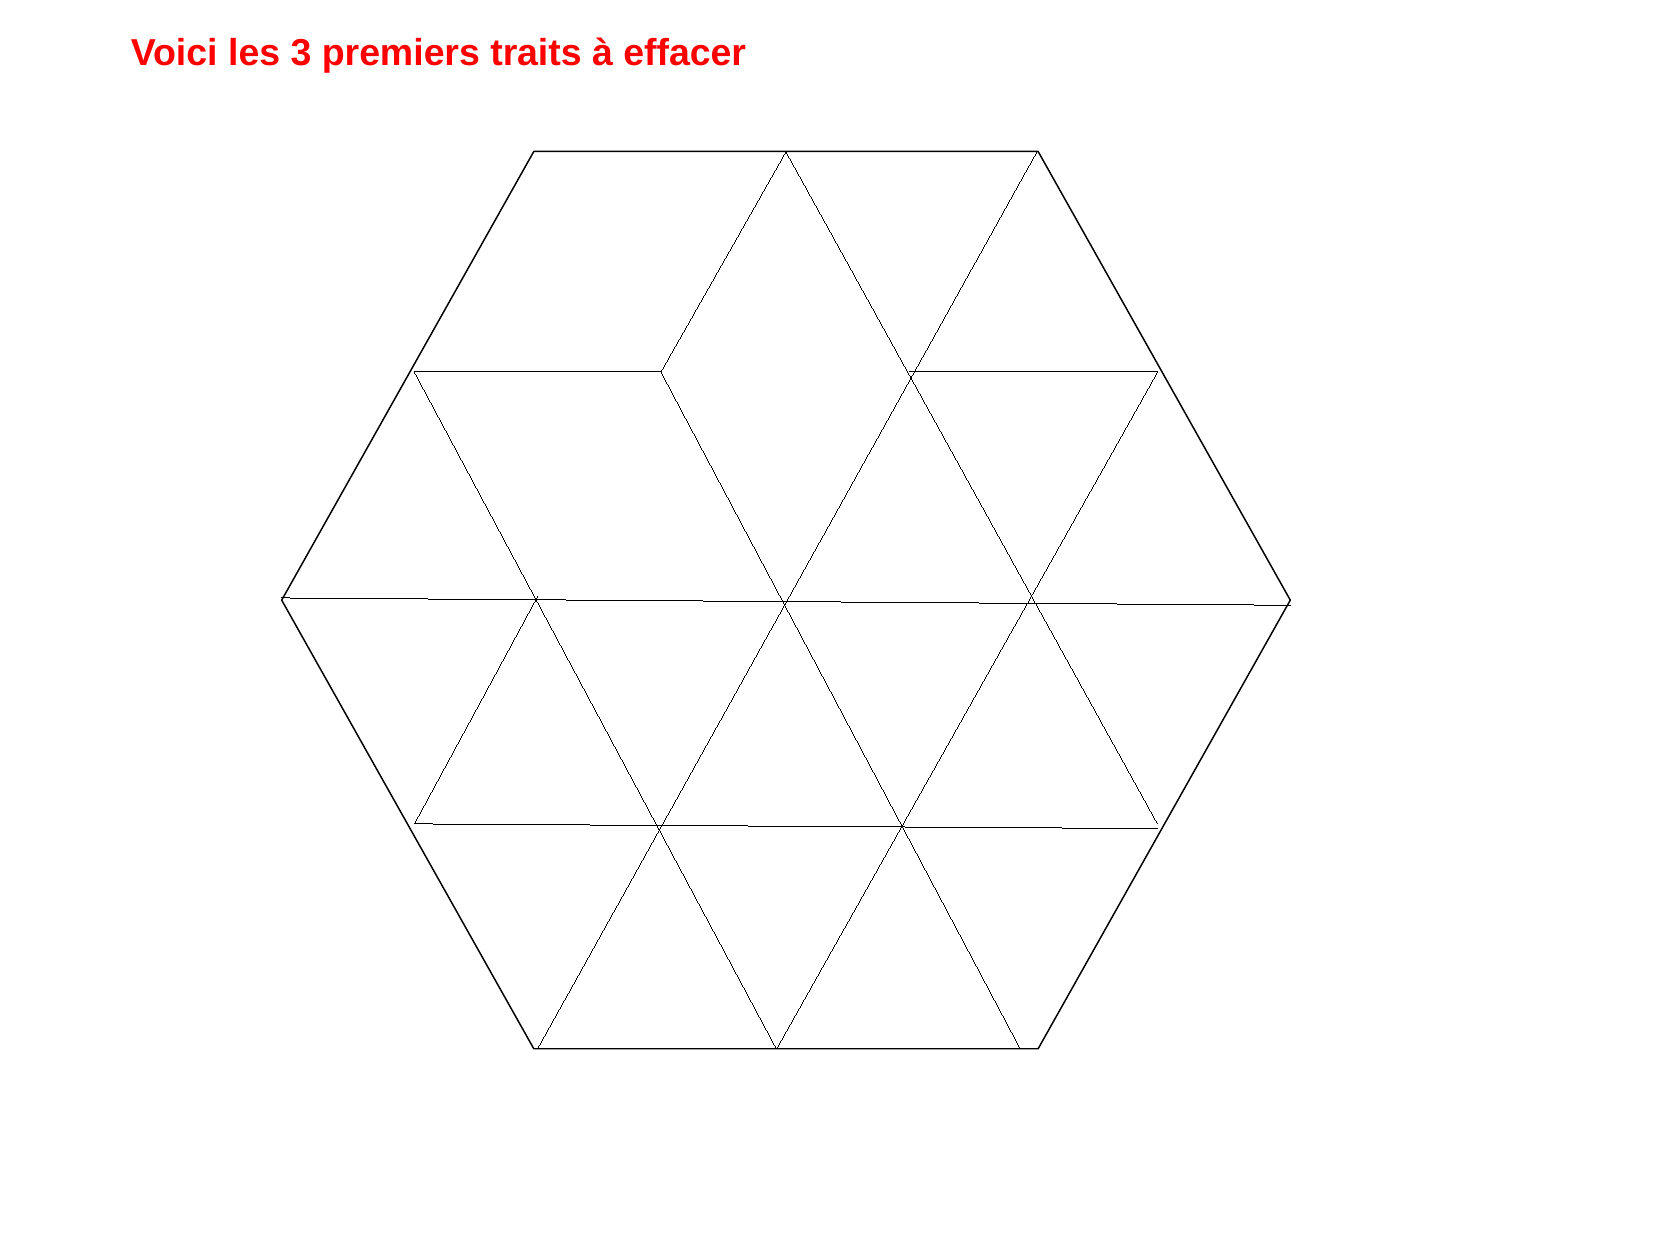

Voici les 3 premiers traits à effacer